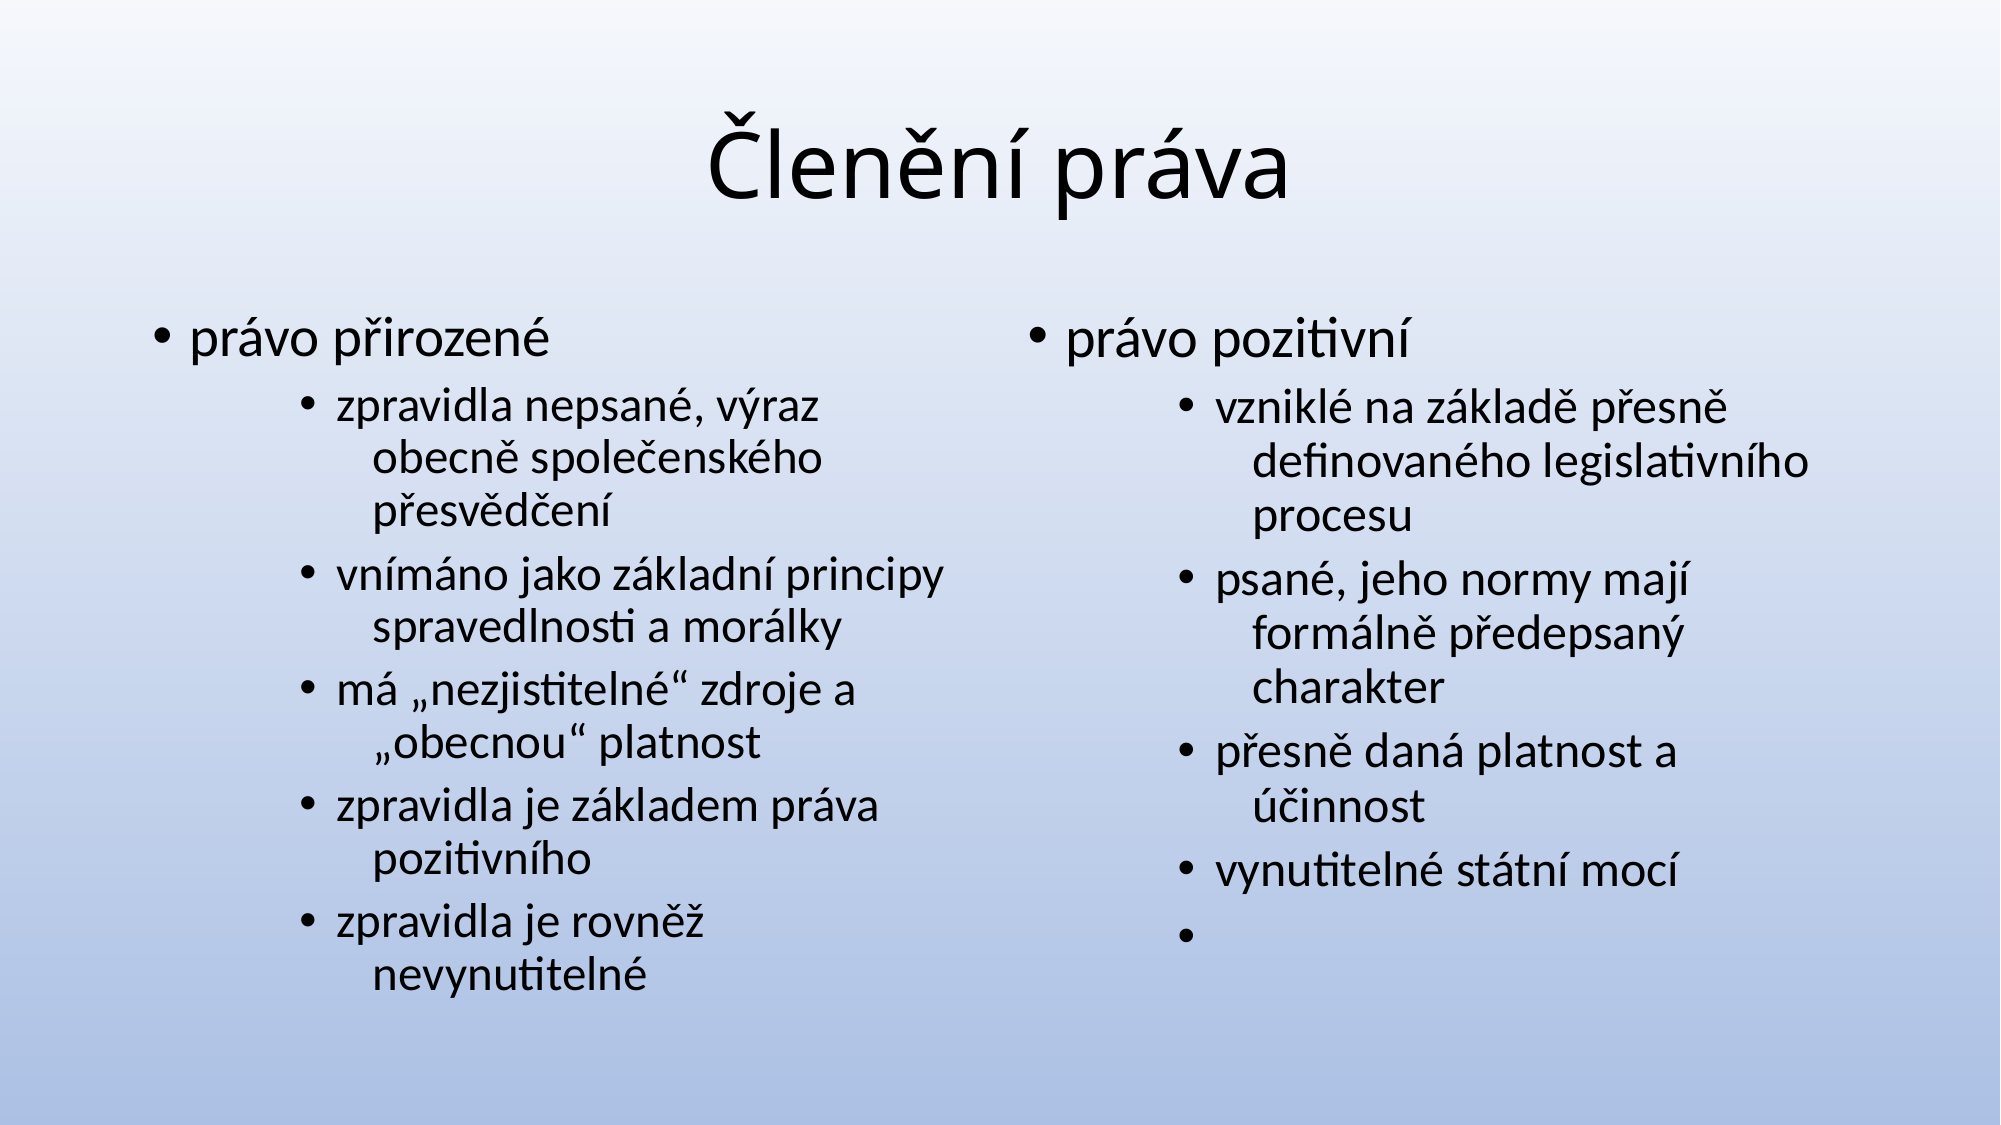

# Členění práva
právo přirozené
zpravidla nepsané, výraz obecně společenského přesvědčení
vnímáno jako základní principy spravedlnosti a morálky
má „nezjistitelné“ zdroje a „obecnou“ platnost
zpravidla je základem práva pozitivního
zpravidla je rovněž nevynutitelné
právo pozitivní
vzniklé na základě přesně definovaného legislativního procesu
psané, jeho normy mají formálně předepsaný charakter
přesně daná platnost a účinnost
vynutitelné státní mocí